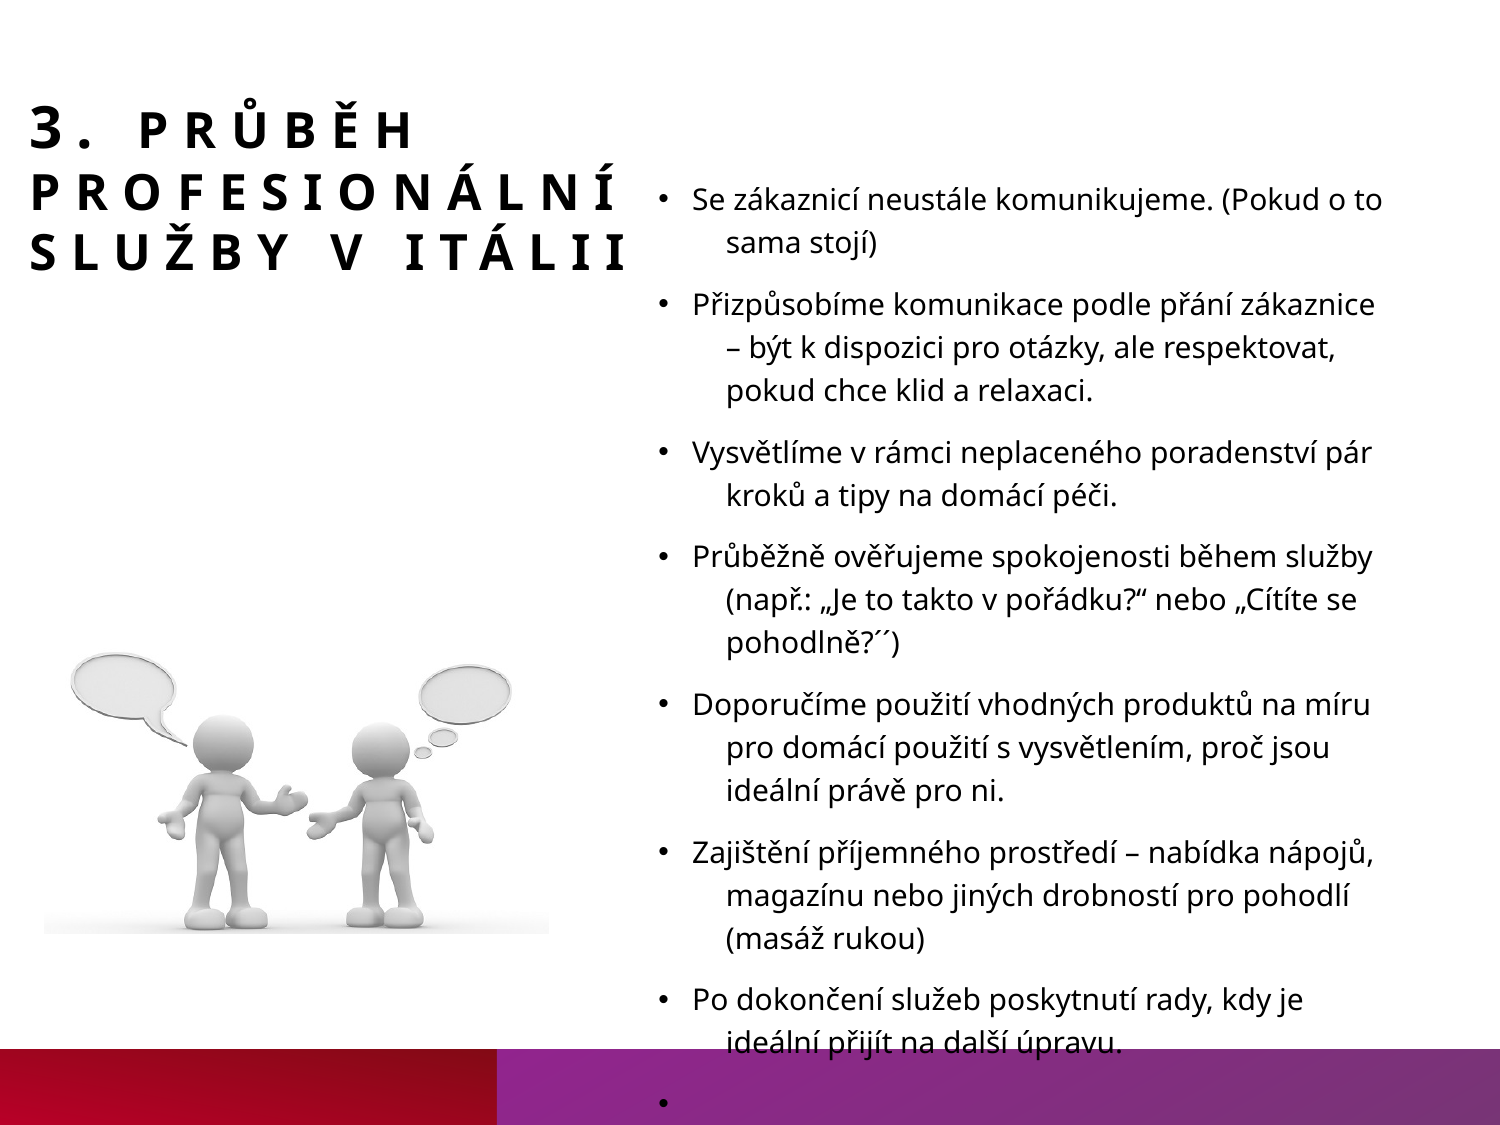

# 3. Průběh profesionální služby v Itálii
Se zákaznicí neustále komunikujeme. (Pokud o to sama stojí)
Přizpůsobíme komunikace podle přání zákaznice – být k dispozici pro otázky, ale respektovat, pokud chce klid a relaxaci.
Vysvětlíme v rámci neplaceného poradenství pár kroků a tipy na domácí péči.
Průběžně ověřujeme spokojenosti během služby (např.: „Je to takto v pořádku?“ nebo „Cítíte se pohodlně?´´)
Doporučíme použití vhodných produktů na míru pro domácí použití s vysvětlením, proč jsou ideální právě pro ni.
Zajištění příjemného prostředí – nabídka nápojů, magazínu nebo jiných drobností pro pohodlí (masáž rukou)
Po dokončení služeb poskytnutí rady, kdy je ideální přijít na další úpravu.